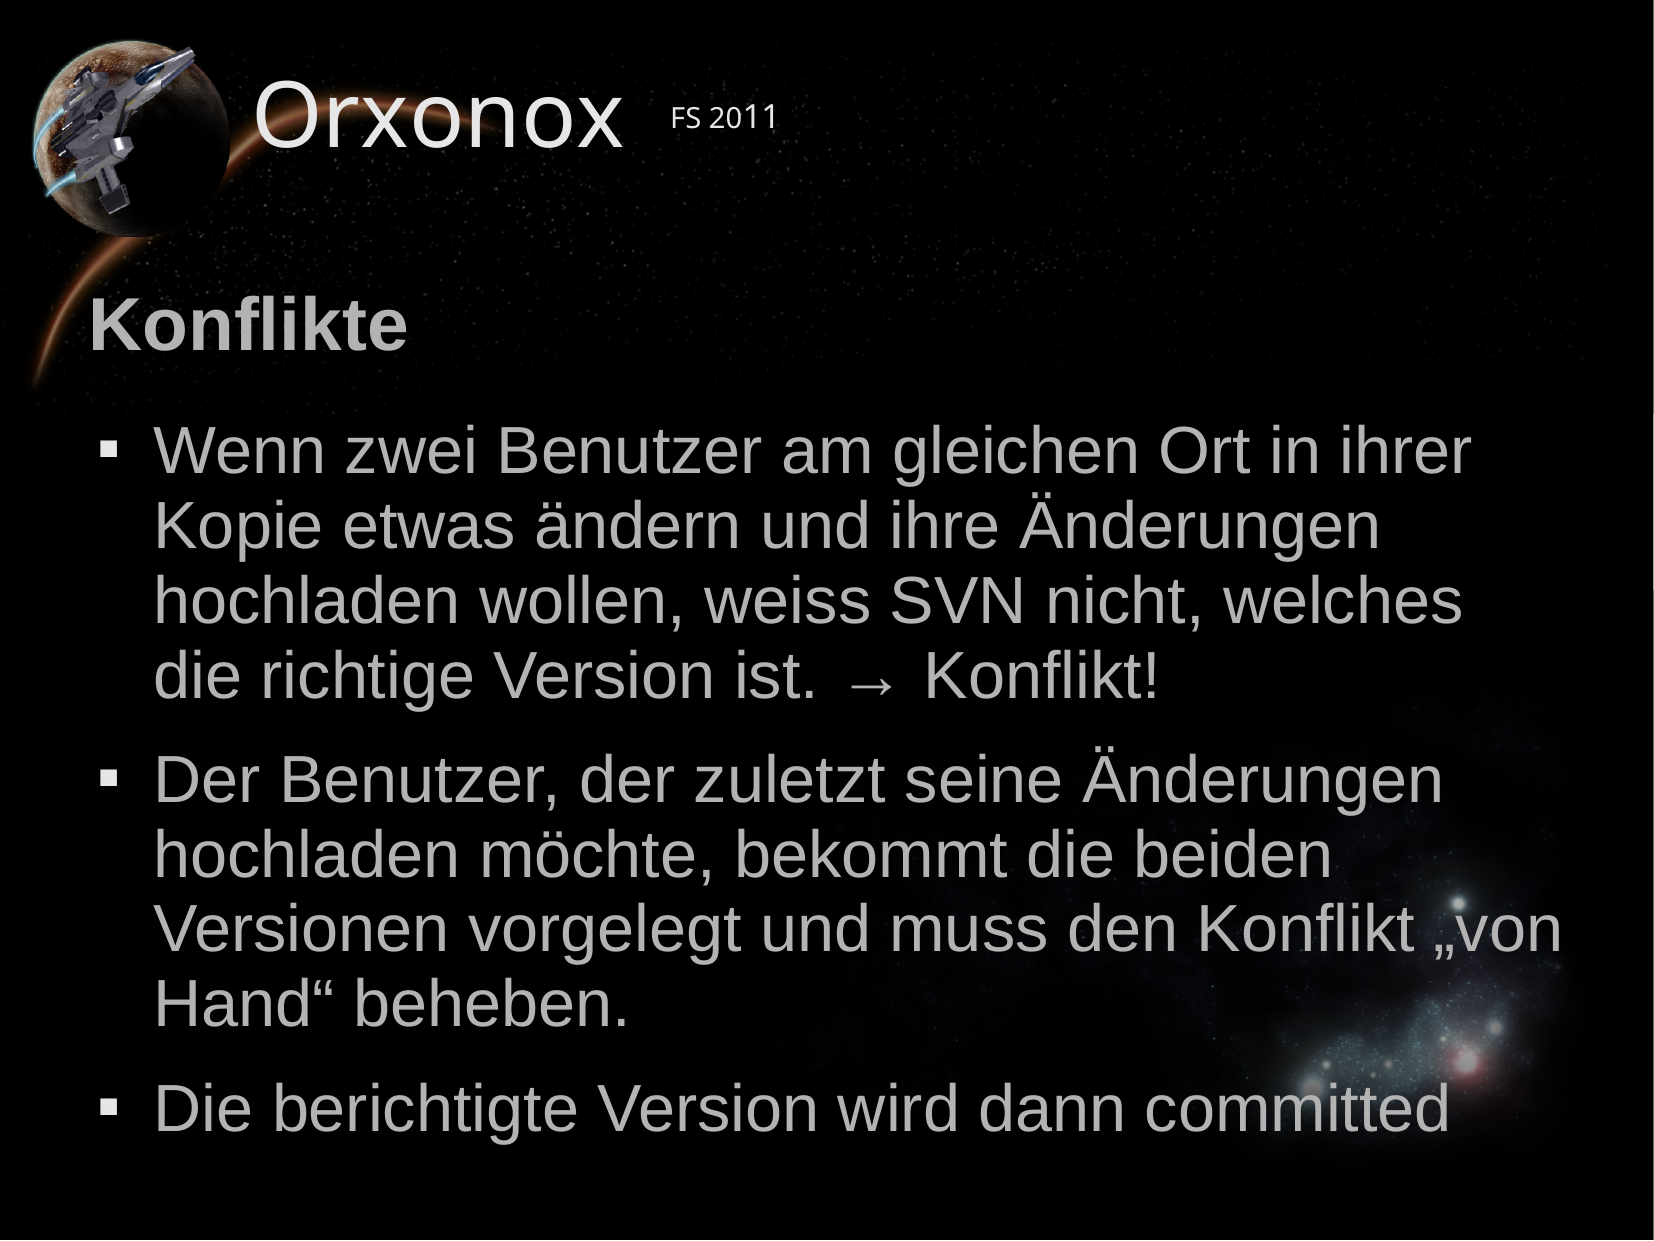

# Konflikte
Wenn zwei Benutzer am gleichen Ort in ihrer Kopie etwas ändern und ihre Änderungen hochladen wollen, weiss SVN nicht, welches die richtige Version ist. → Konflikt!
Der Benutzer, der zuletzt seine Änderungen hochladen möchte, bekommt die beiden Versionen vorgelegt und muss den Konflikt „von Hand“ beheben.
Die berichtigte Version wird dann committed